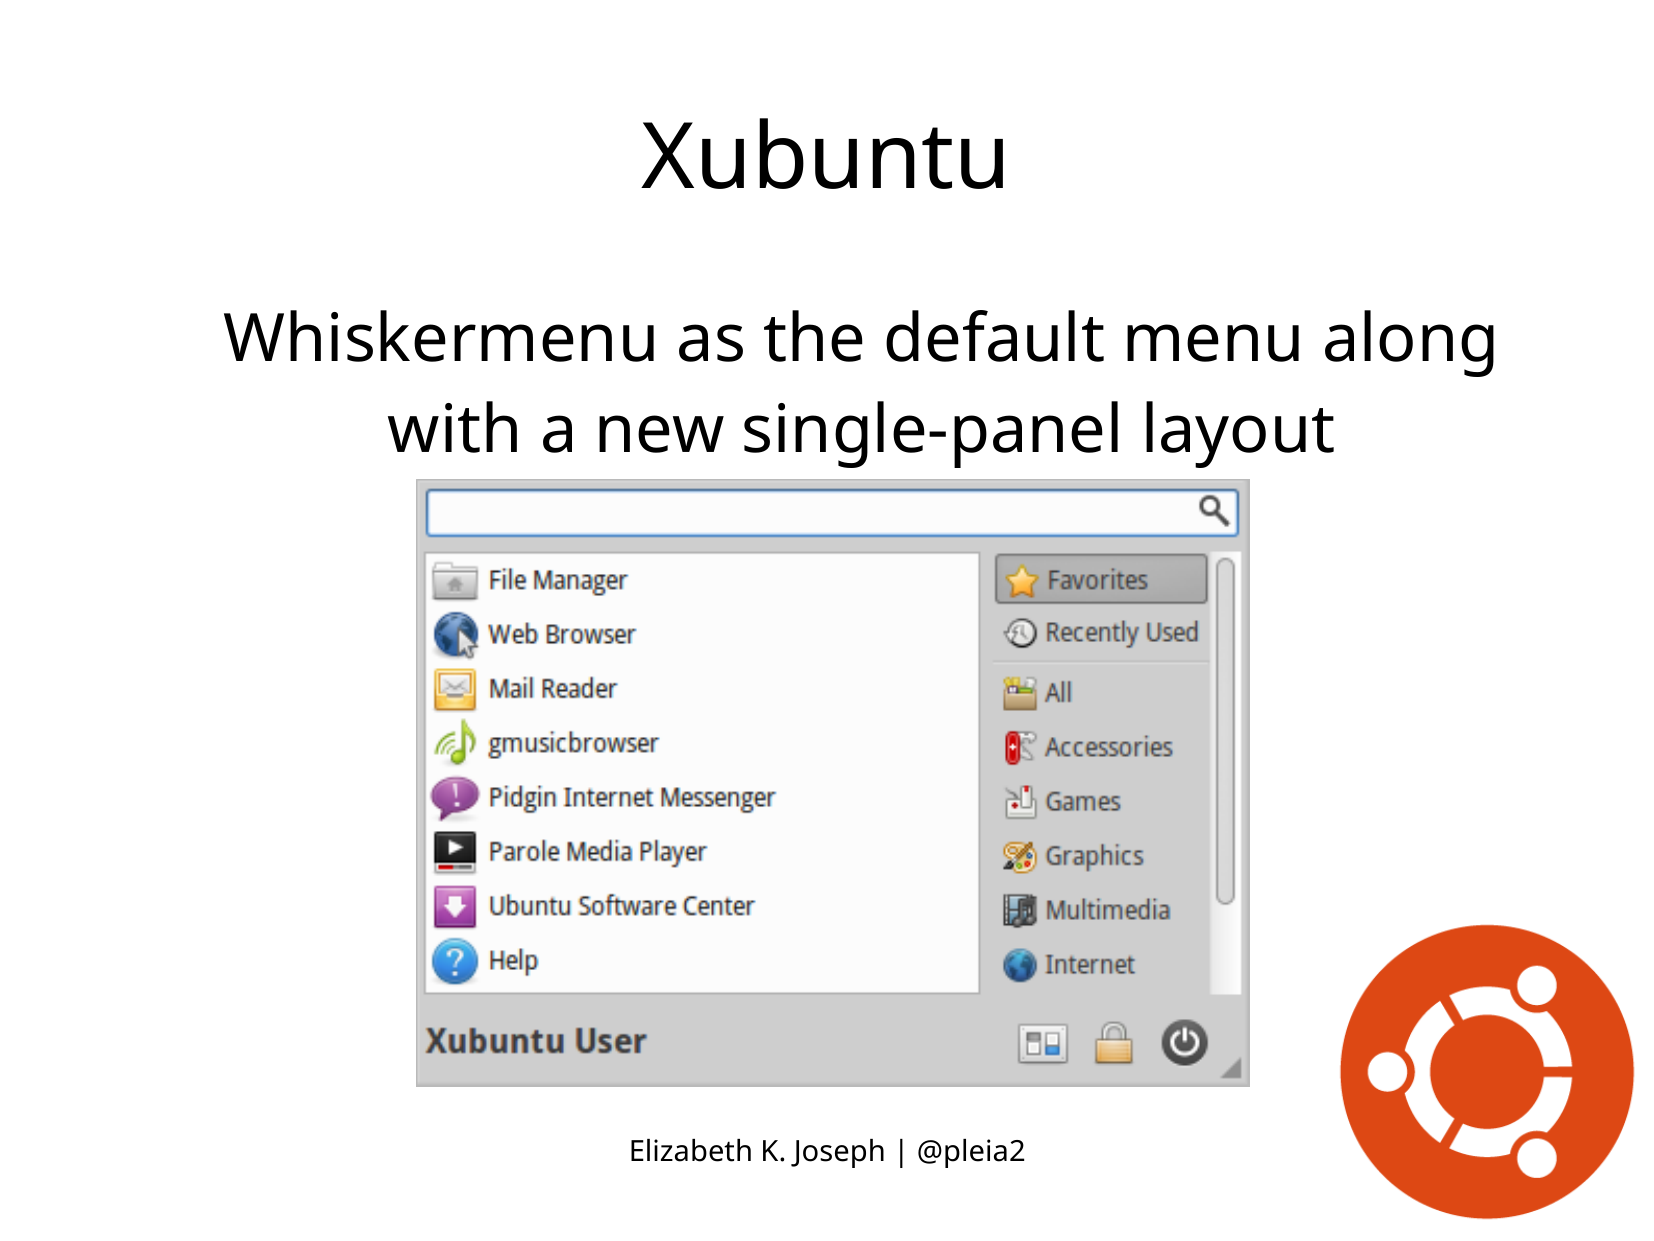

# Xubuntu
Whiskermenu as the default menu along with a new single-panel layout
Elizabeth K. Joseph | @pleia2